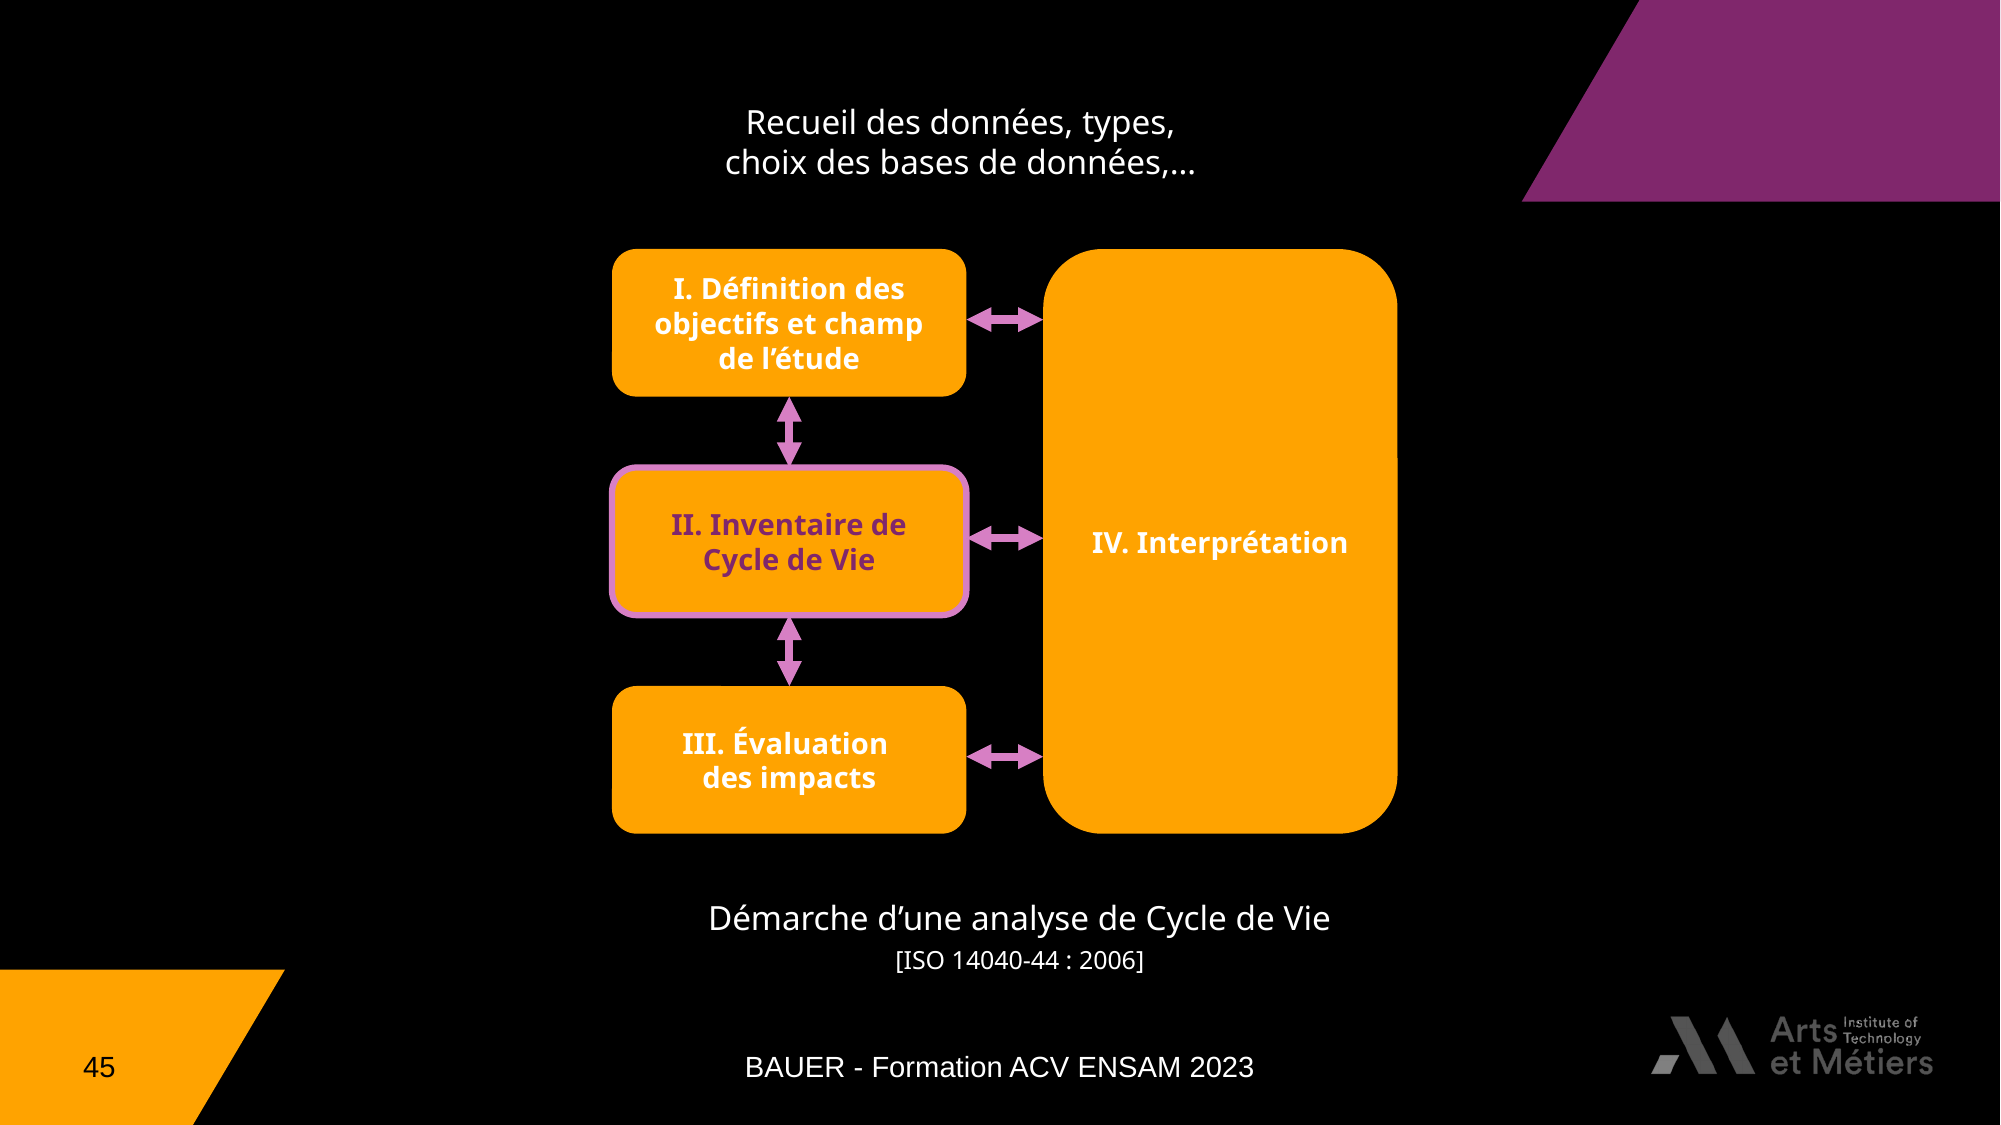

Recueil des données, types,
choix des bases de données,…
I. Définition des objectifs et champ de l’étude
IV. Interprétation
II. Inventaire de Cycle de Vie
III. Évaluation
des impacts
I. Définition des objectifs et champ de l’étude
IV. Interprétation
II. Inventaire de Cycle de Vie
III. Évaluation
des impacts
Démarche d’une analyse de Cycle de Vie
[ISO 14040-44 : 2006]